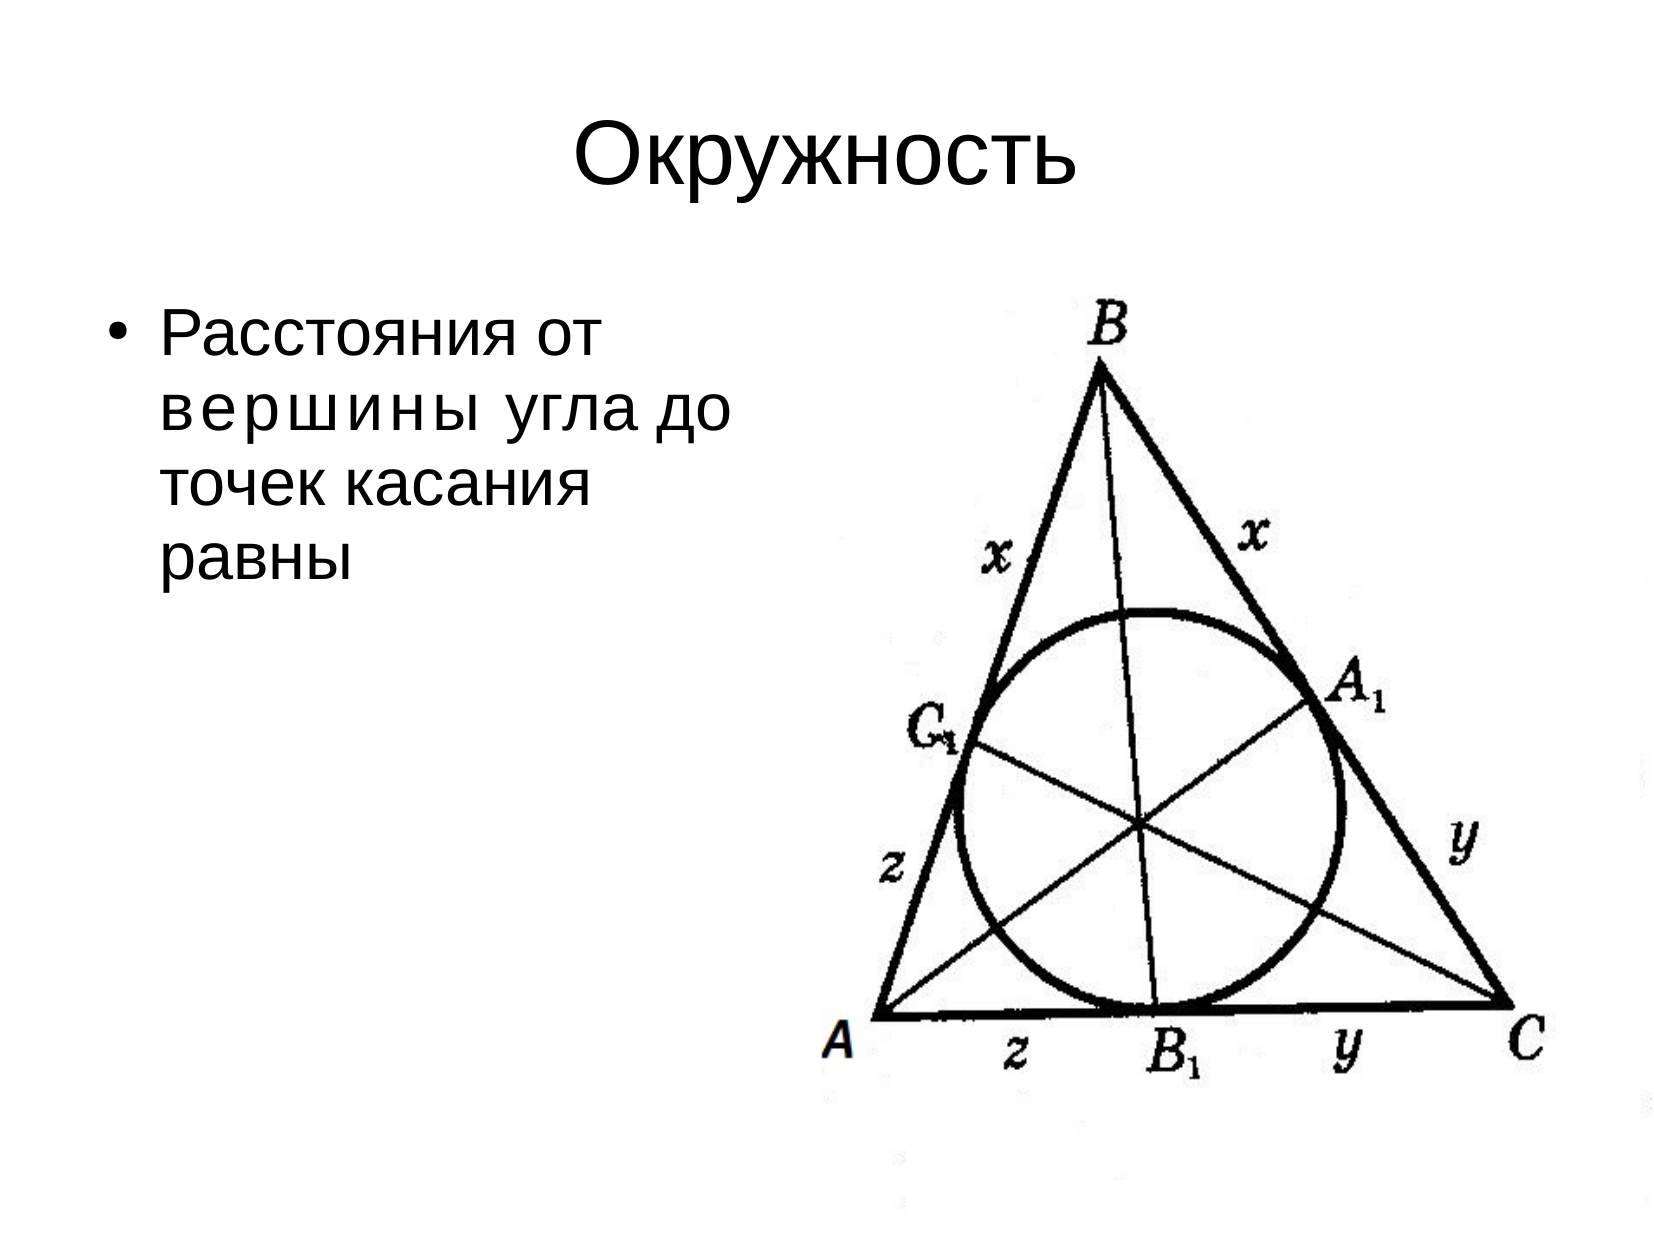

# Окружность
Расстояния от вершины угла до точек касания равны